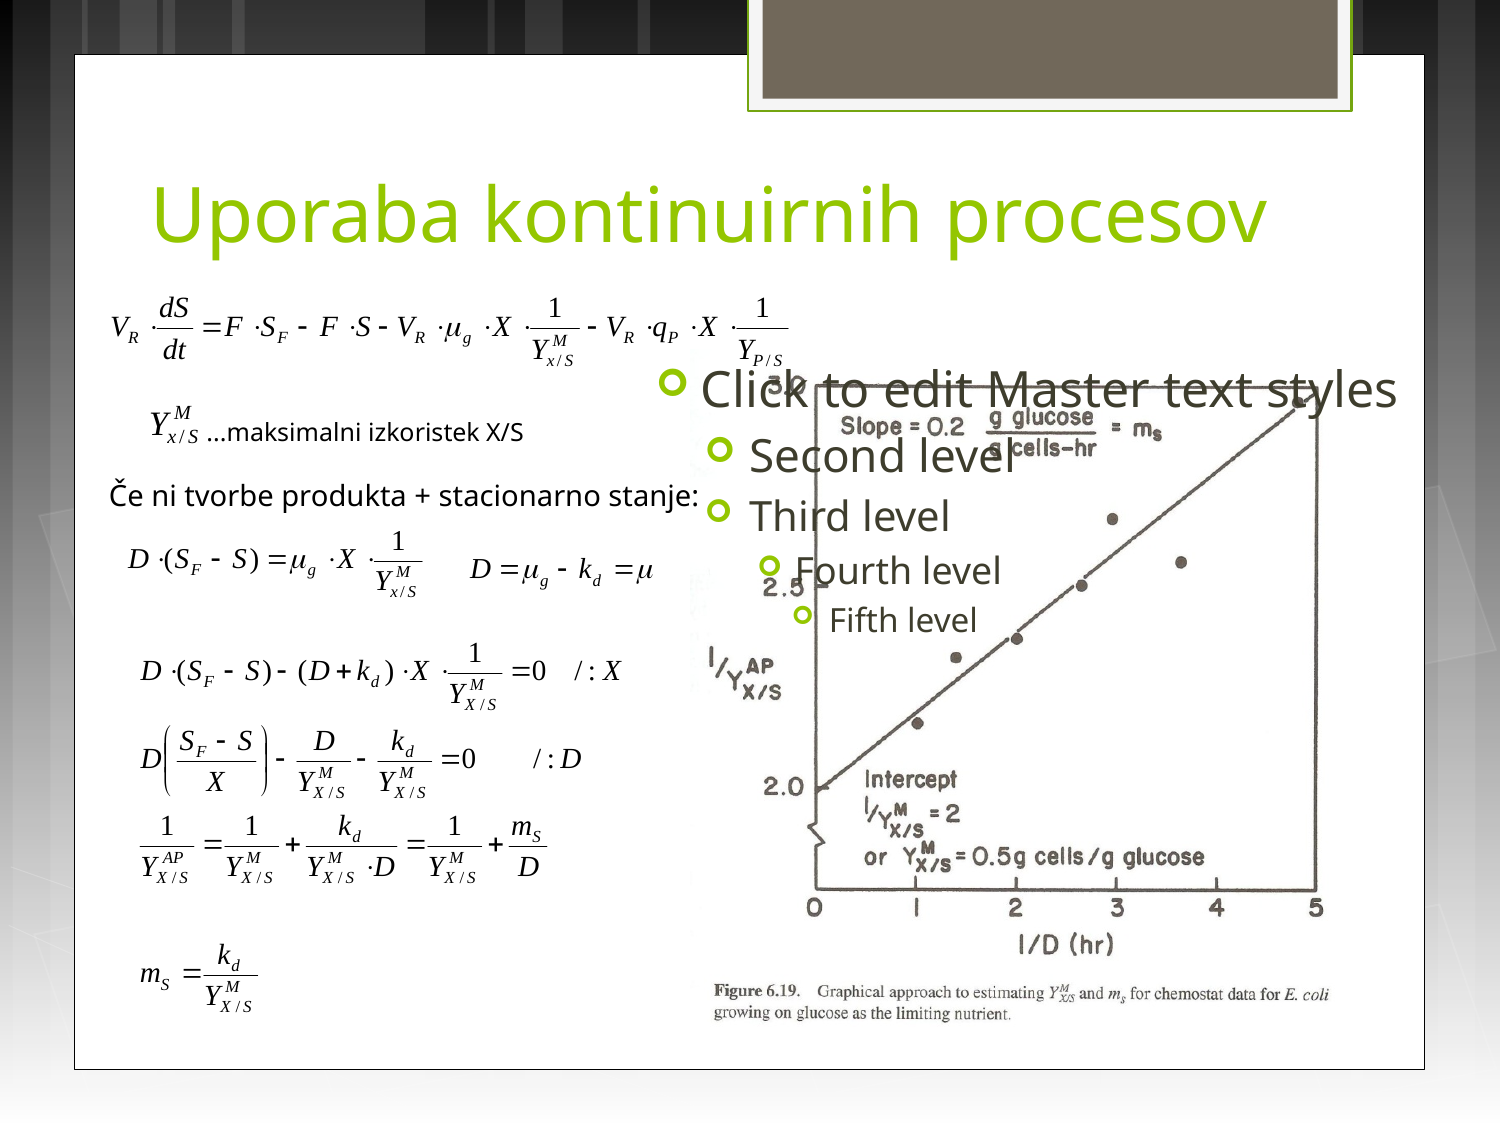

Uporaba kontinuirnih procesov
Click to edit Master text styles
Second level
Third level
Fourth level
Fifth level
...maksimalni izkoristek X/S
Če ni tvorbe produkta + stacionarno stanje: